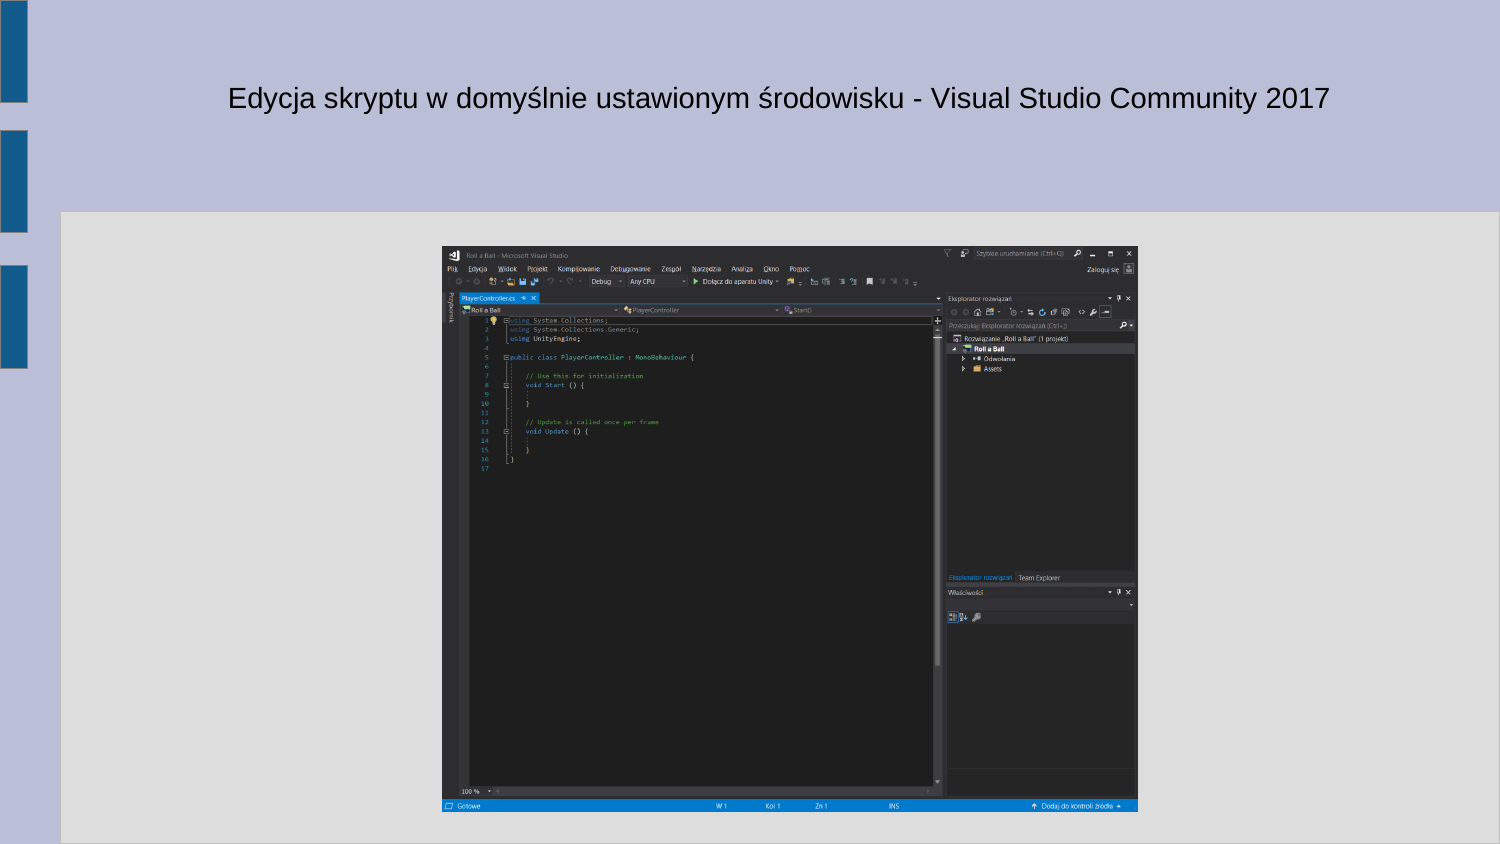

# Edycja skryptu w domyślnie ustawionym środowisku - Visual Studio Community 2017